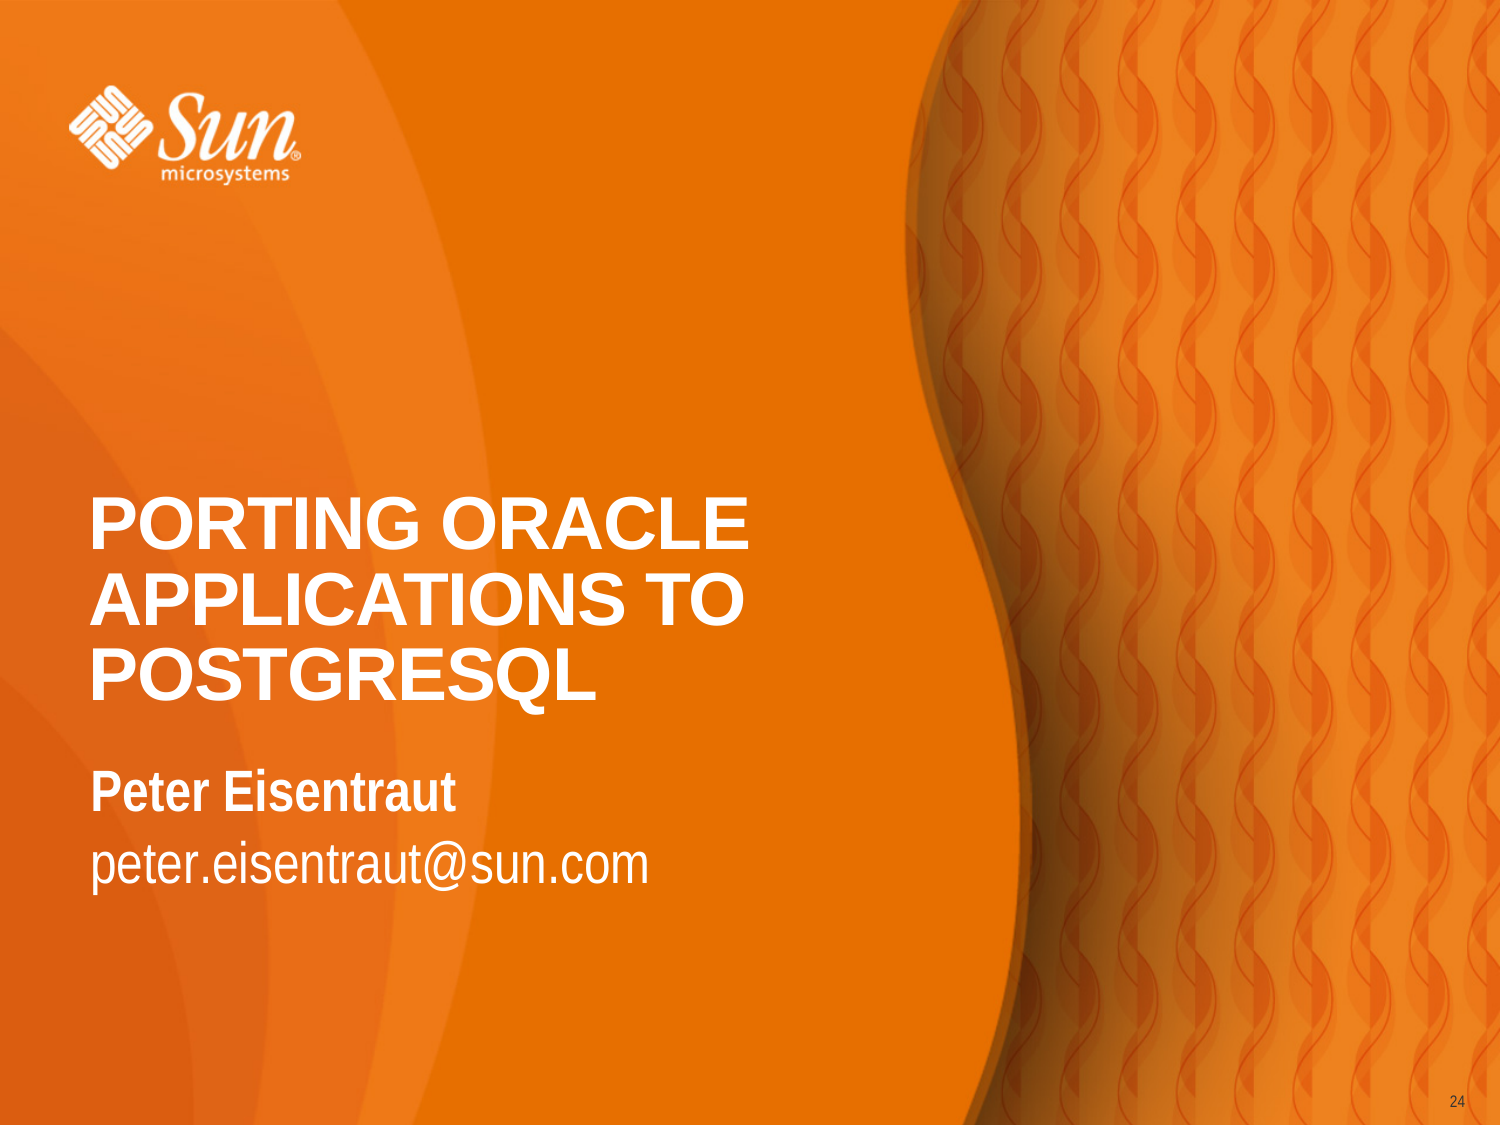

# PORTING ORACLE APPLICATIONS TO POSTGRESQL
Peter Eisentraut
peter.eisentraut@sun.com